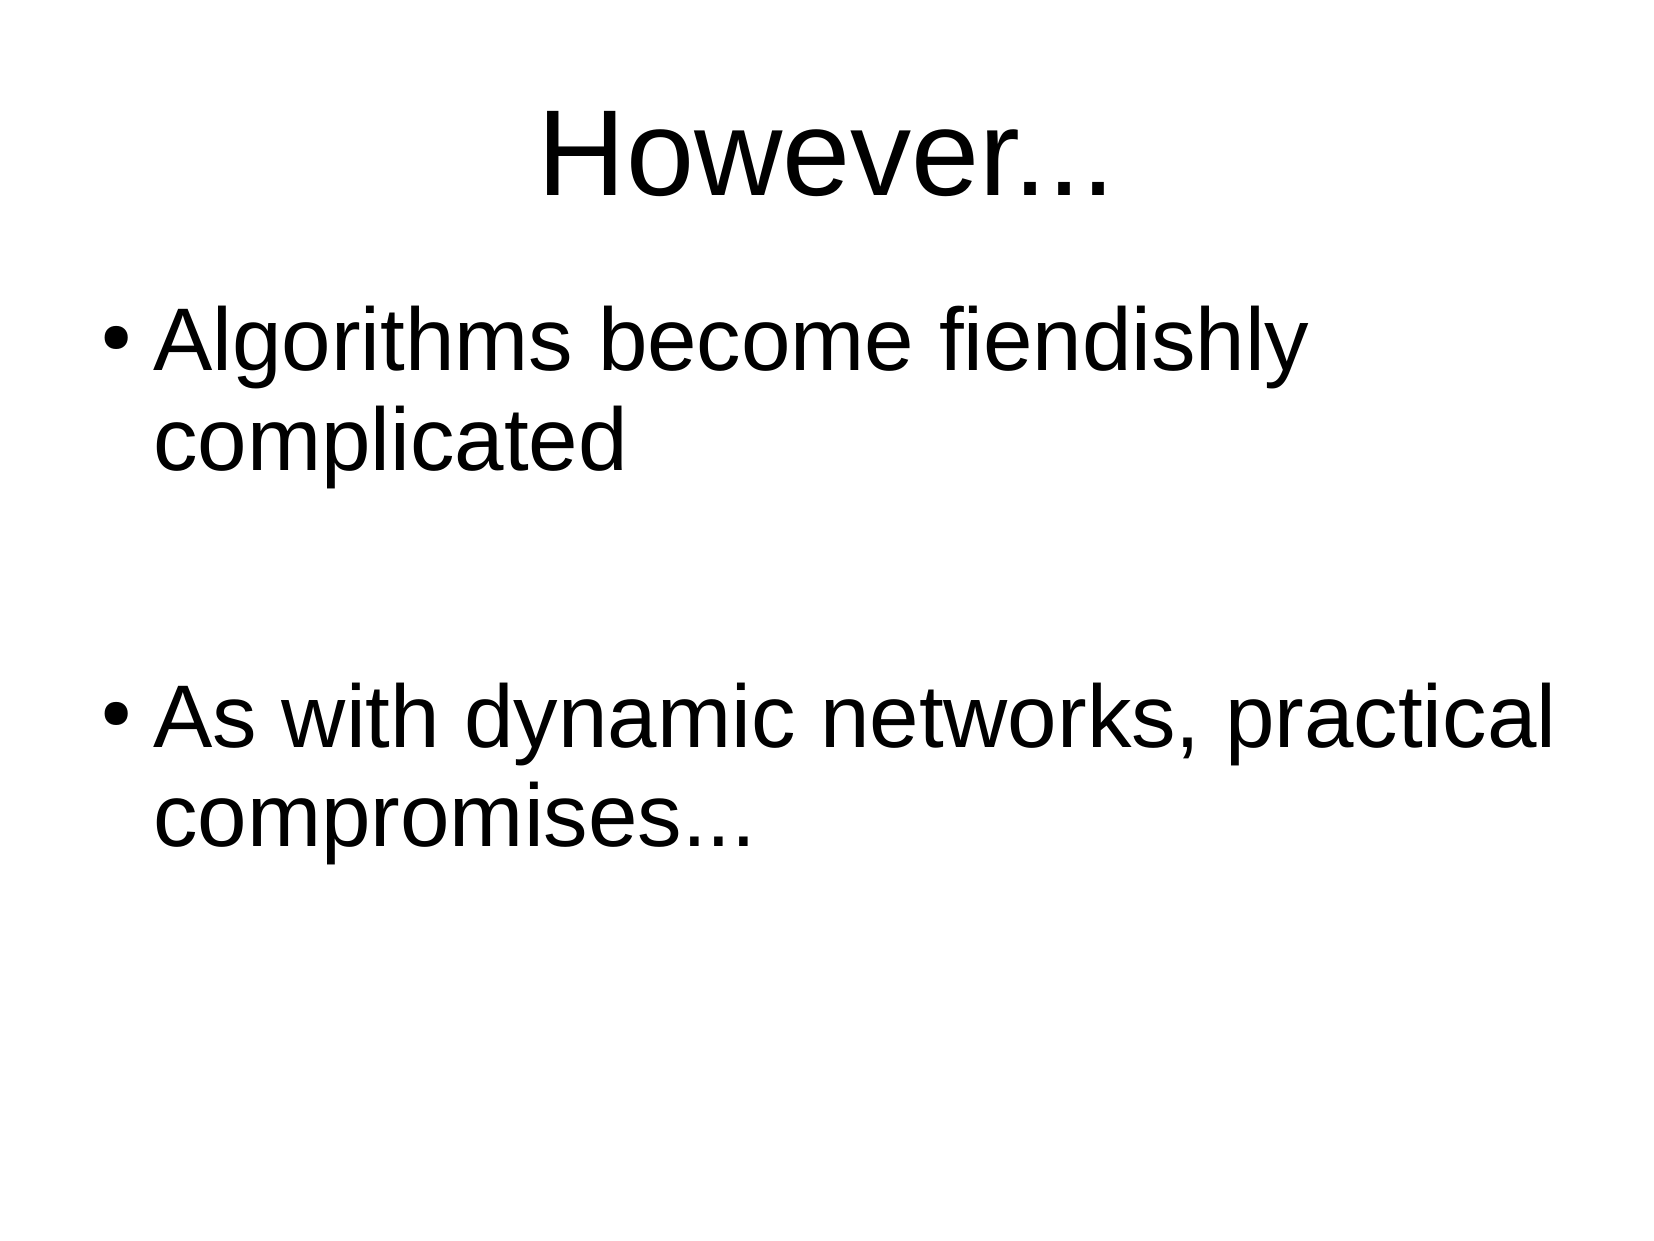

# However...
Algorithms become fiendishly complicated
As with dynamic networks, practical compromises...